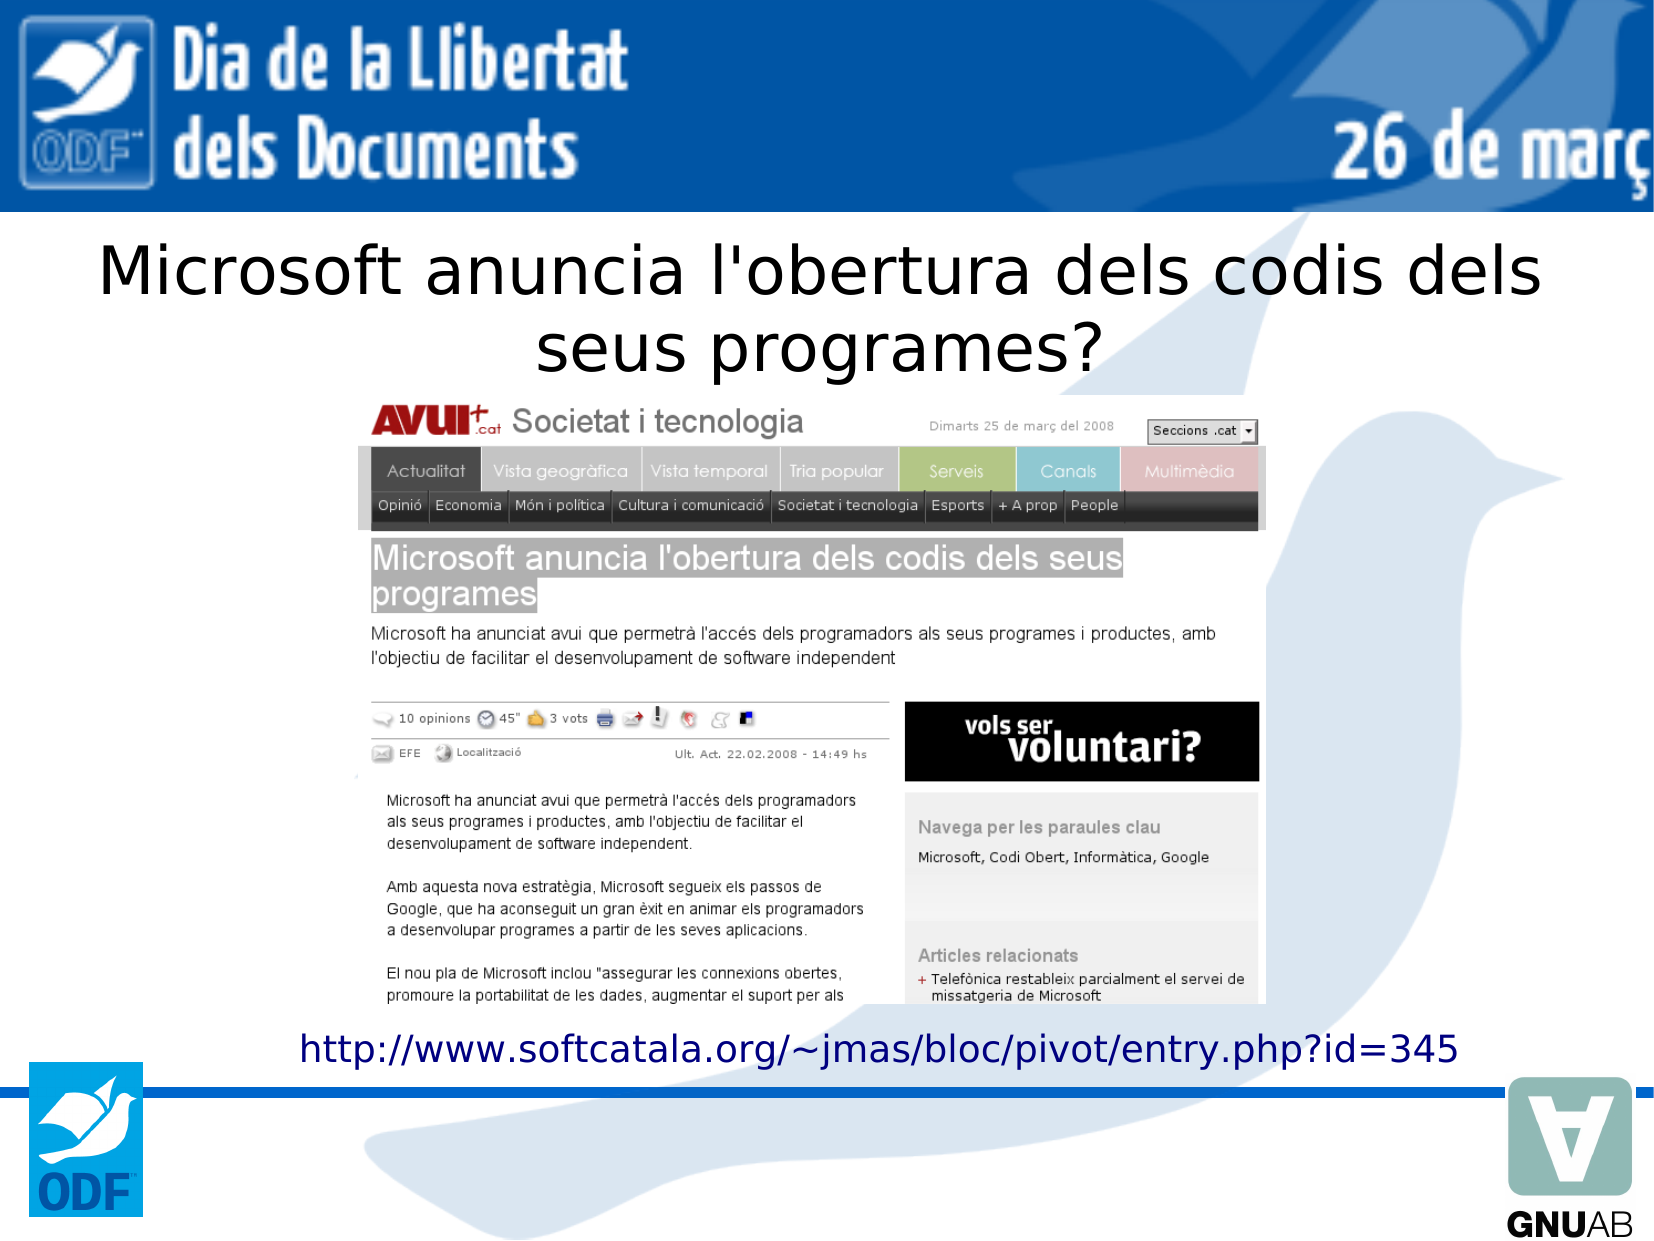

# Microsoft anuncia l'obertura dels codis dels seus programes?
http://www.softcatala.org/~jmas/bloc/pivot/entry.php?id=345